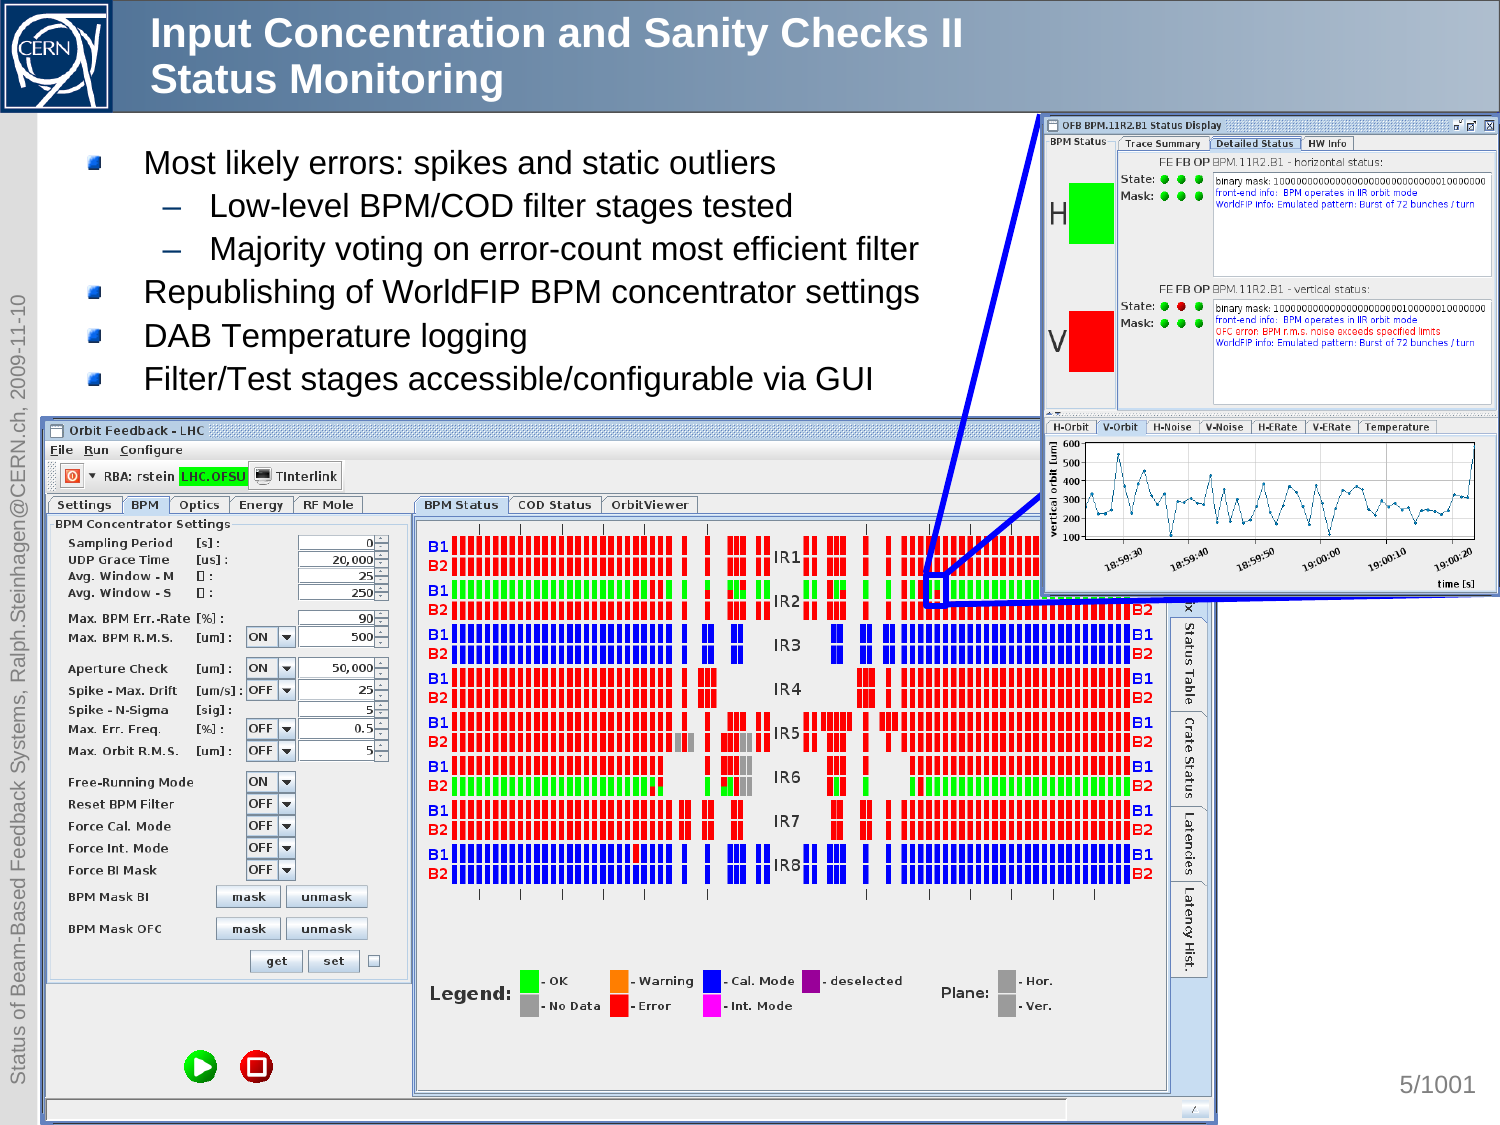

# Input Concentration and Sanity Checks II Status Monitoring
Most likely errors: spikes and static outliers
Low-level BPM/COD filter stages tested
Majority voting on error-count most efficient filter
Republishing of WorldFIP BPM concentrator settings
DAB Temperature logging
Filter/Test stages accessible/configurable via GUI